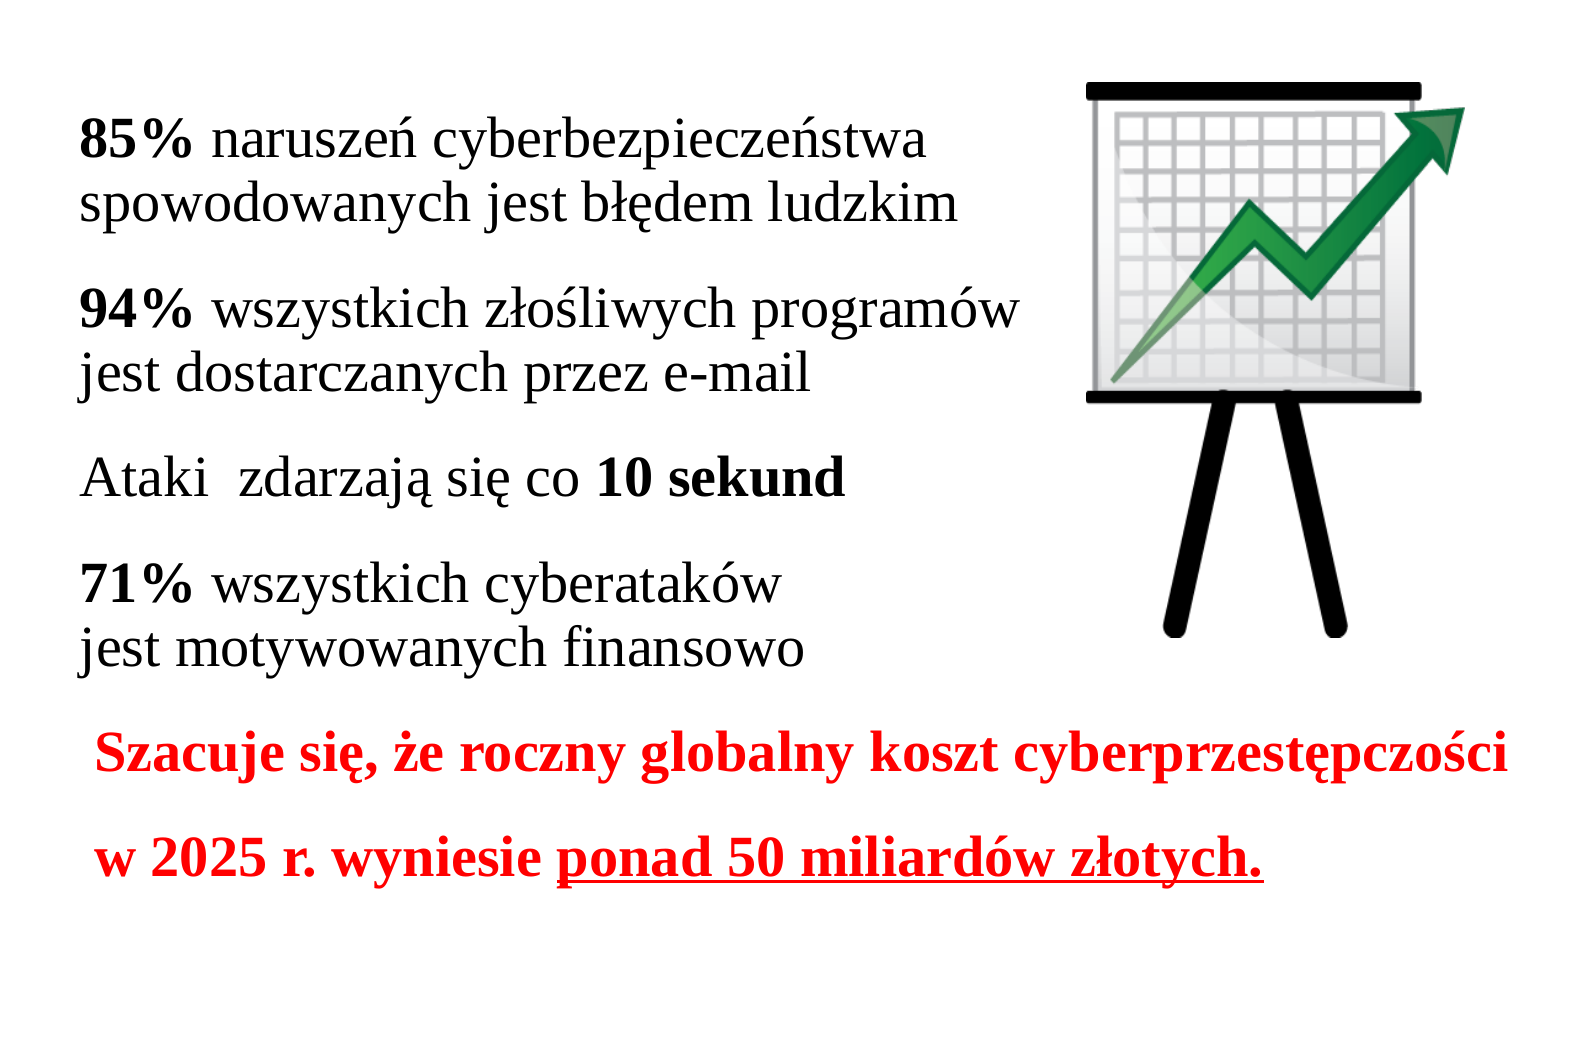

# 85% naruszeń cyberbezpieczeństwa spowodowanych jest błędem ludzkim
94% wszystkich złośliwych programów jest dostarczanych przez e-mail
Ataki  zdarzają się co 10 sekund
71% wszystkich cyberataków jest motywowanych finansowo
 Szacuje się, że roczny globalny koszt cyberprzestępczości
 w 2025 r. wyniesie ponad 50 miliardów złotych.